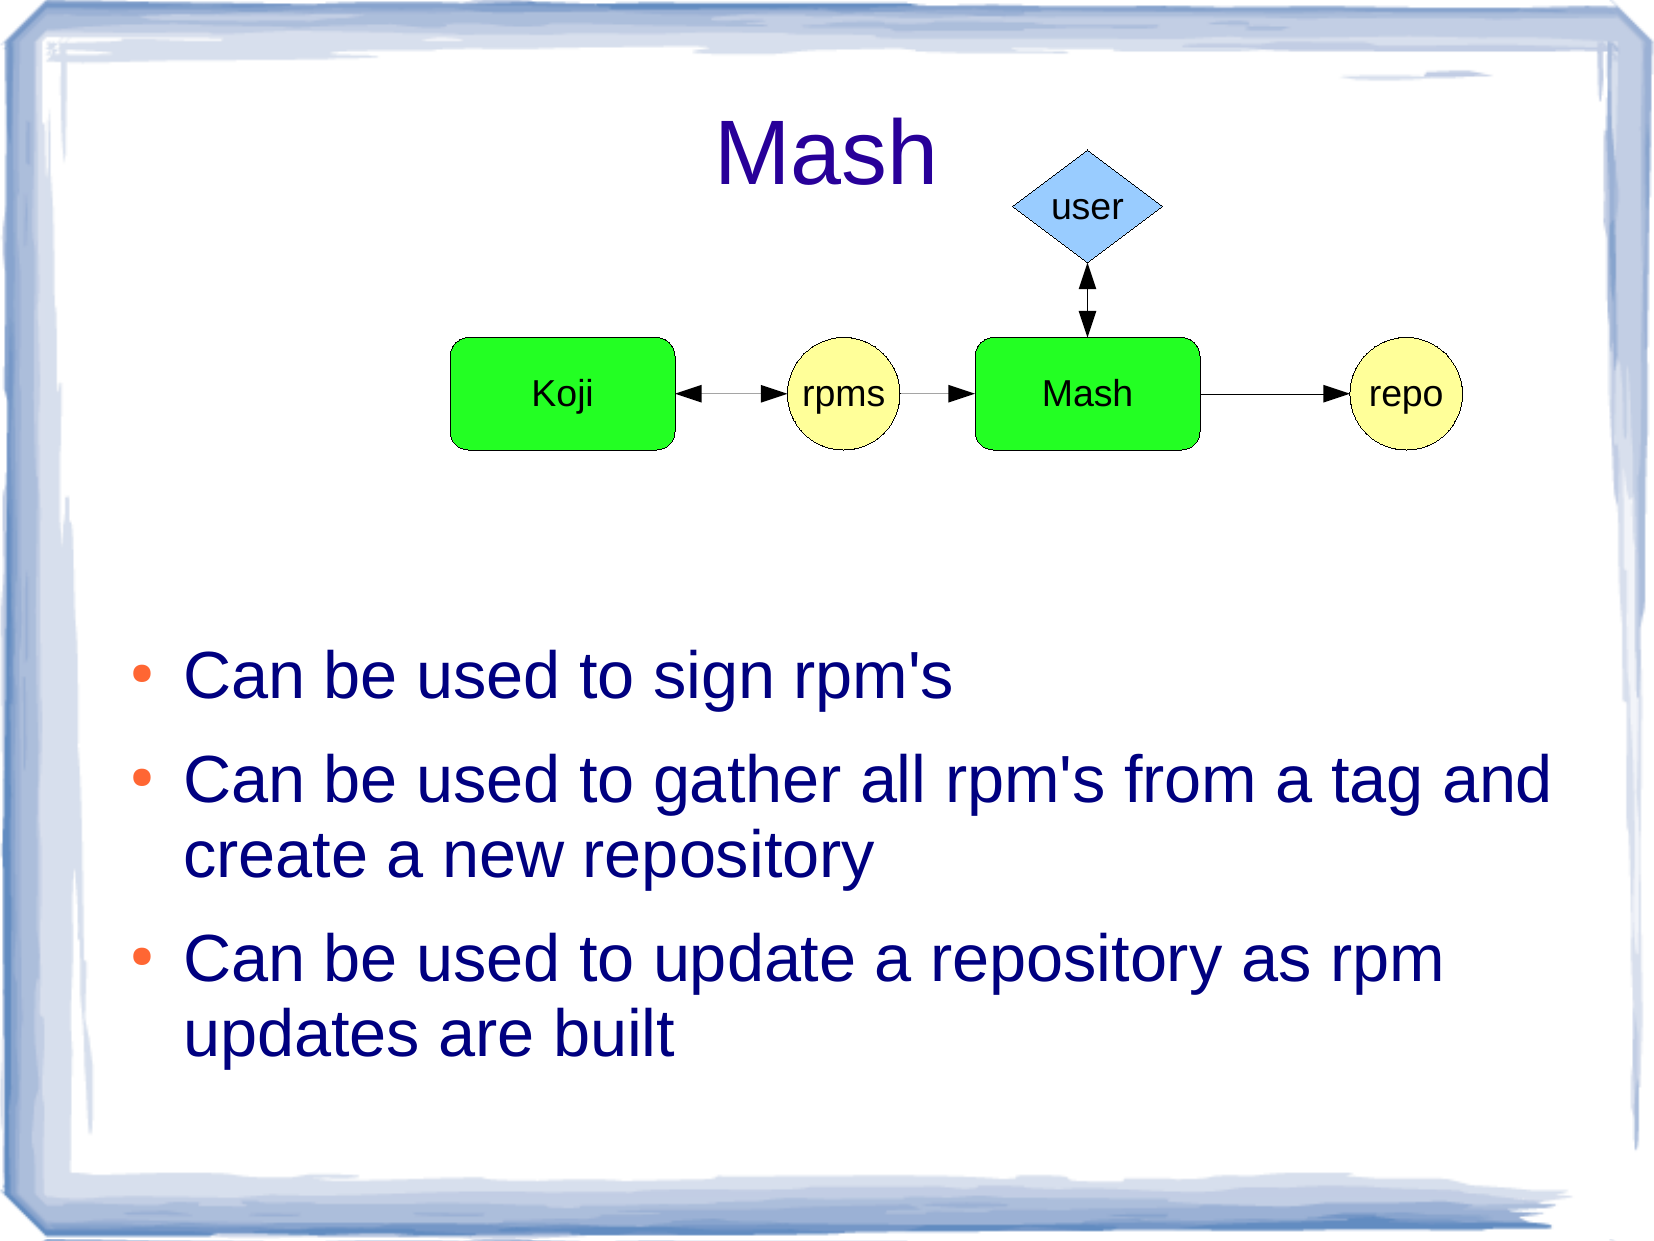

# Mash
user
Koji
rpms
Mash
repo
Can be used to sign rpm's
Can be used to gather all rpm's from a tag and create a new repository
Can be used to update a repository as rpm updates are built